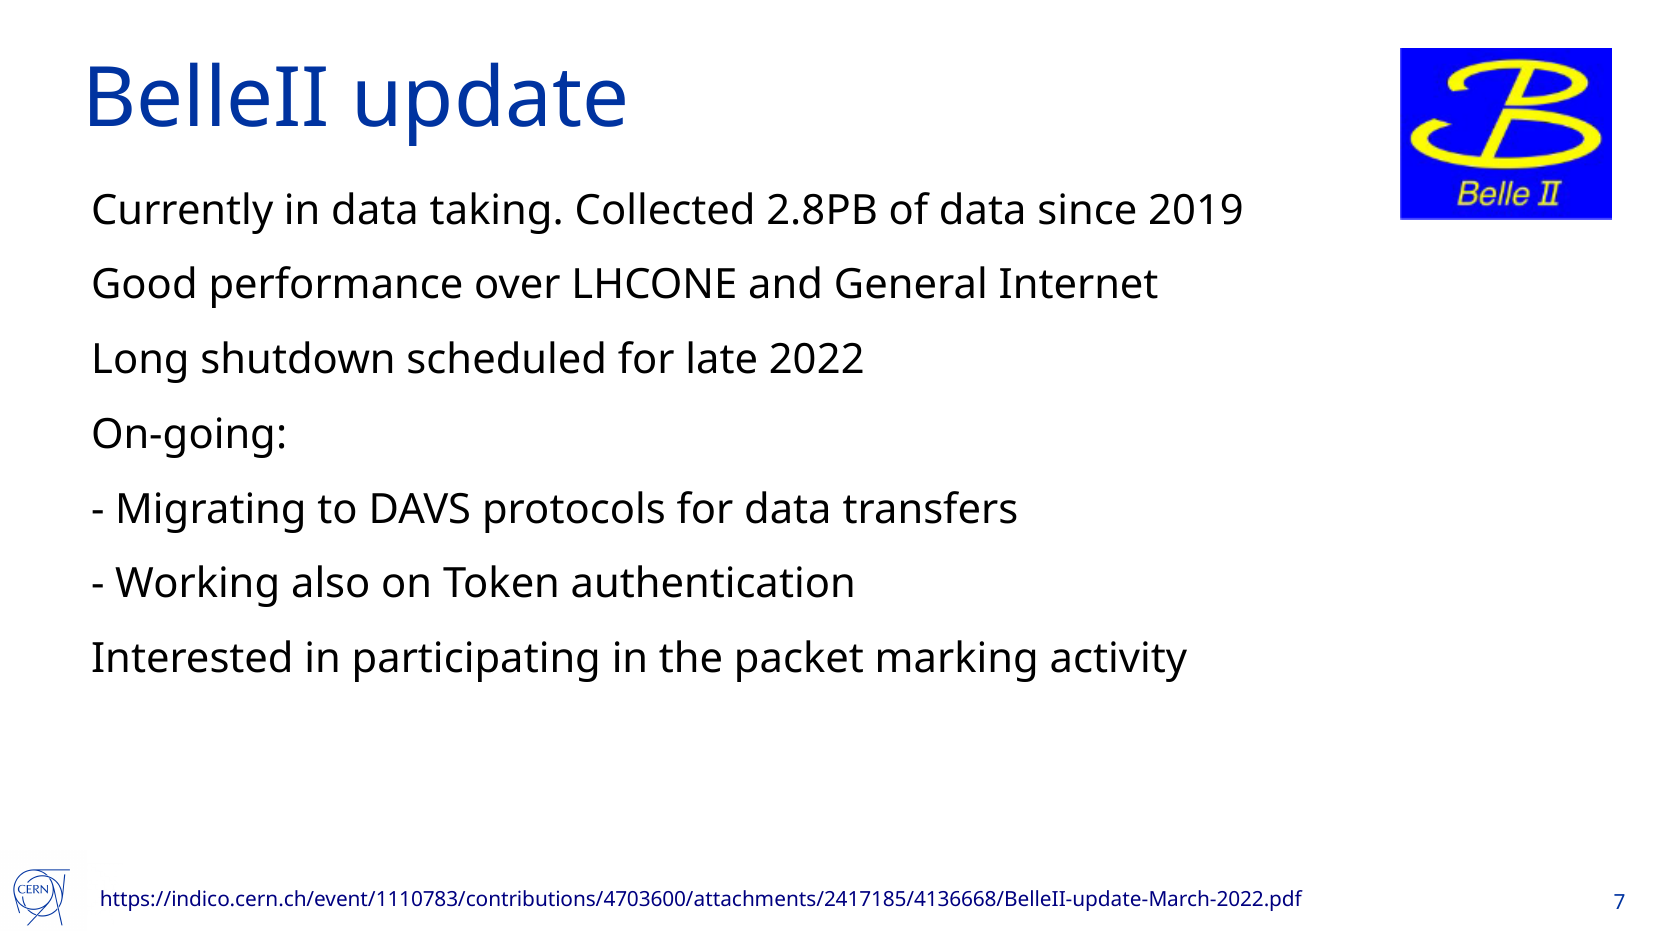

# BelleII update
Currently in data taking. Collected 2.8PB of data since 2019
Good performance over LHCONE and General Internet
Long shutdown scheduled for late 2022
On-going:
- Migrating to DAVS protocols for data transfers
- Working also on Token authentication
Interested in participating in the packet marking activity
7
https://indico.cern.ch/event/1110783/contributions/4703600/attachments/2417185/4136668/BelleII-update-March-2022.pdf